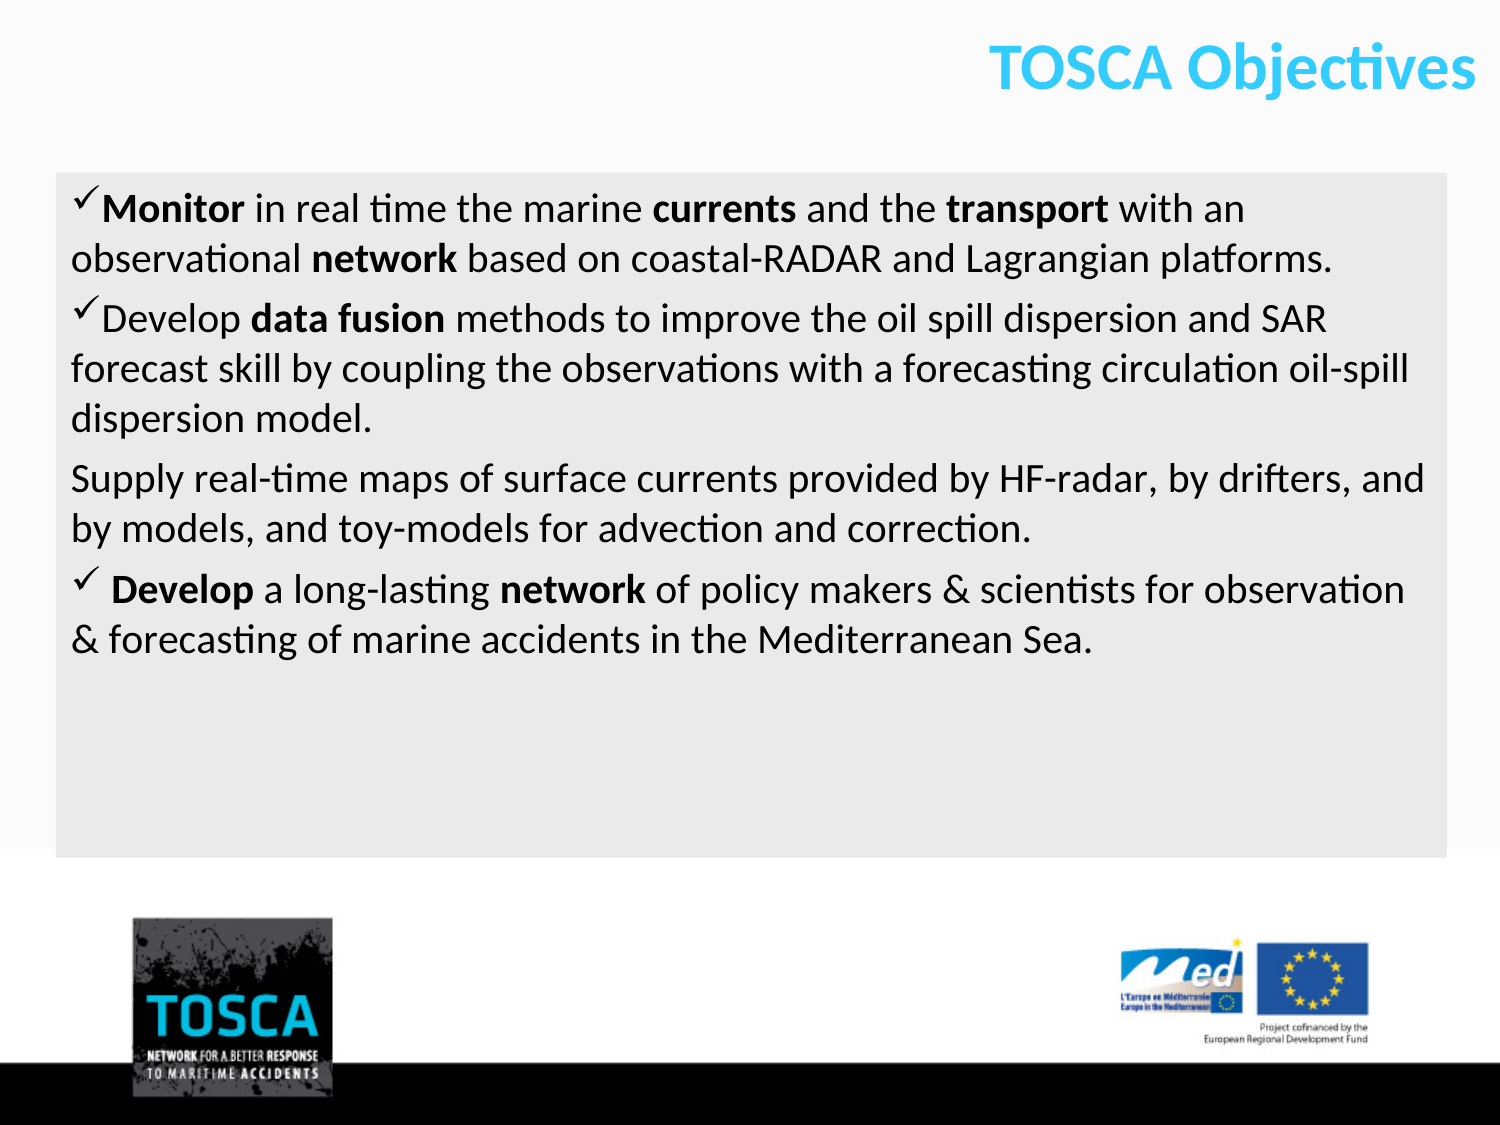

# TOSCA Objectives
Monitor in real time the marine currents and the transport with an observational network based on coastal-RADAR and Lagrangian platforms.
Develop data fusion methods to improve the oil spill dispersion and SAR forecast skill by coupling the observations with a forecasting circulation oil-spill dispersion model.
Supply real-time maps of surface currents provided by HF-radar, by drifters, and by models, and toy-models for advection and correction.
 Develop a long-lasting network of policy makers & scientists for observation & forecasting of marine accidents in the Mediterranean Sea.